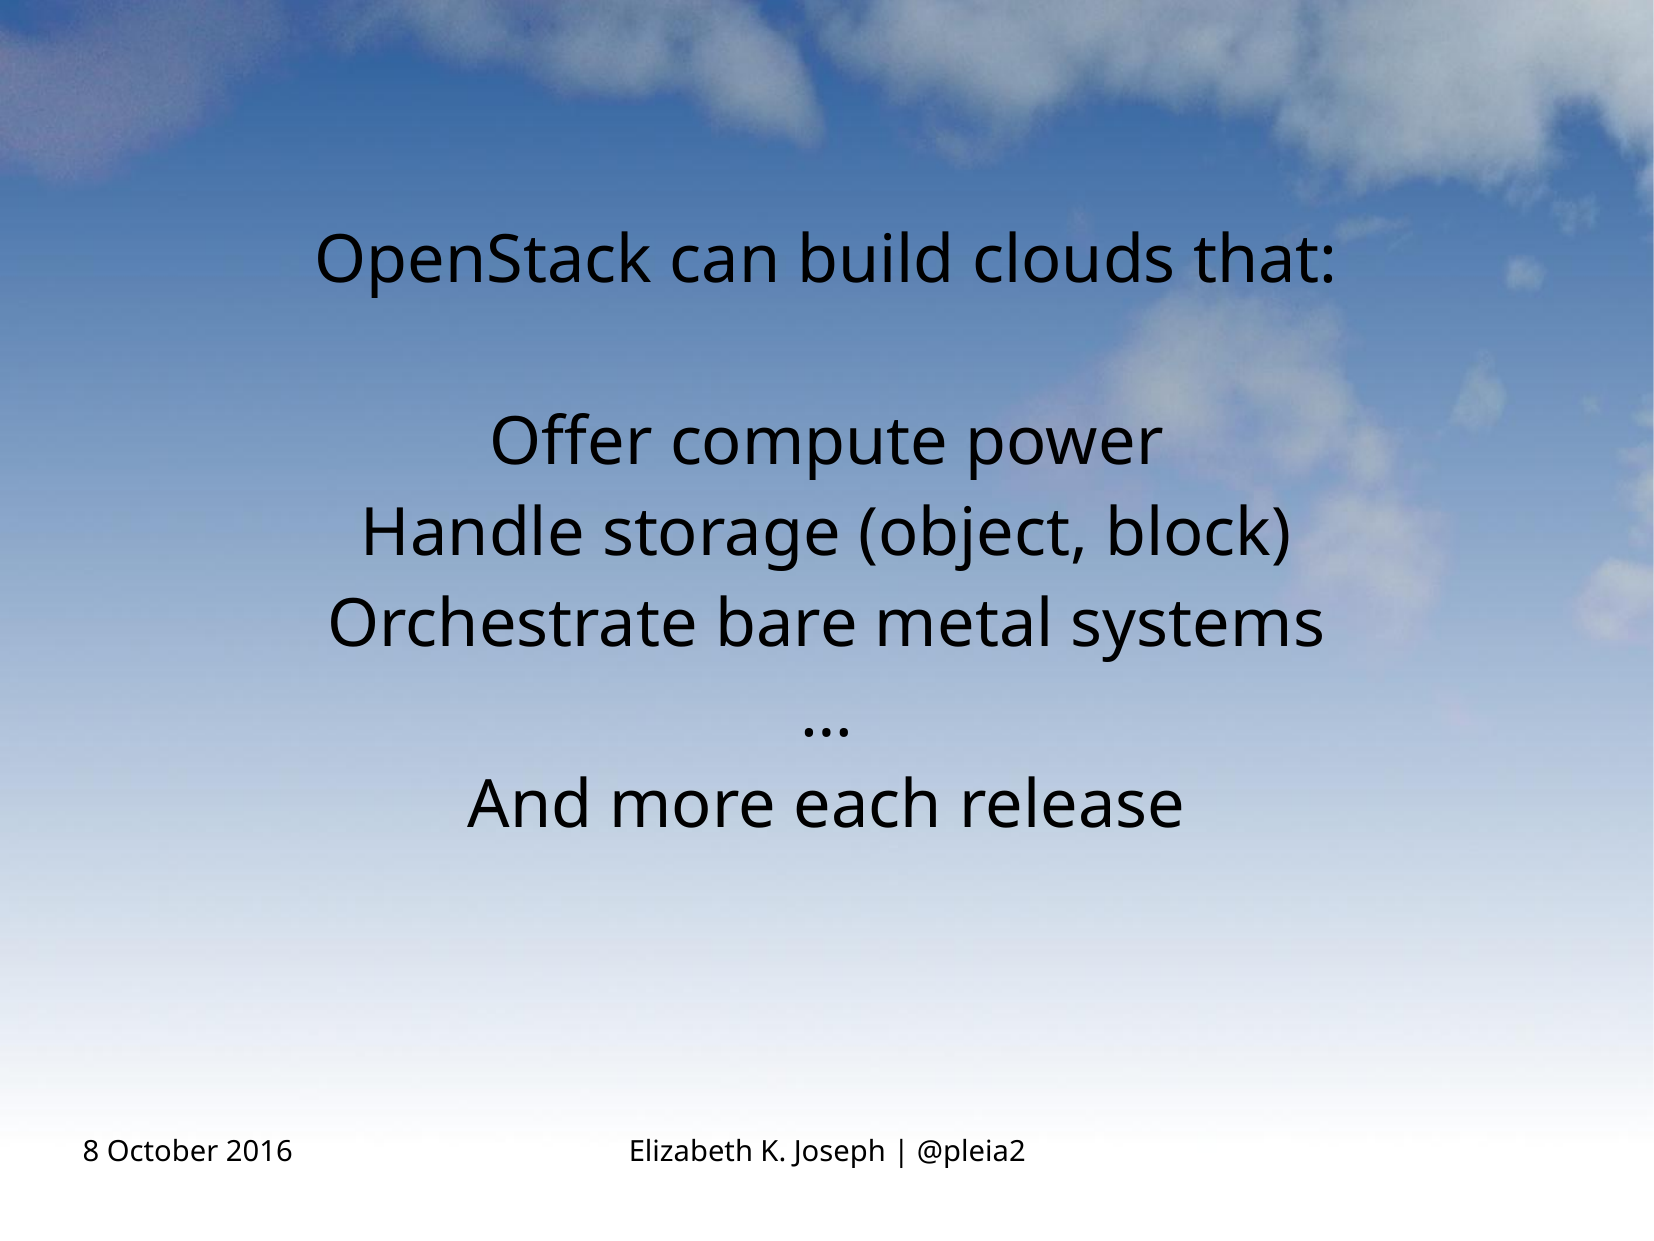

# OpenStack can build clouds that:
Offer compute power
Handle storage (object, block)
Orchestrate bare metal systems
…
And more each release
8 October 2016
Elizabeth K. Joseph | @pleia2